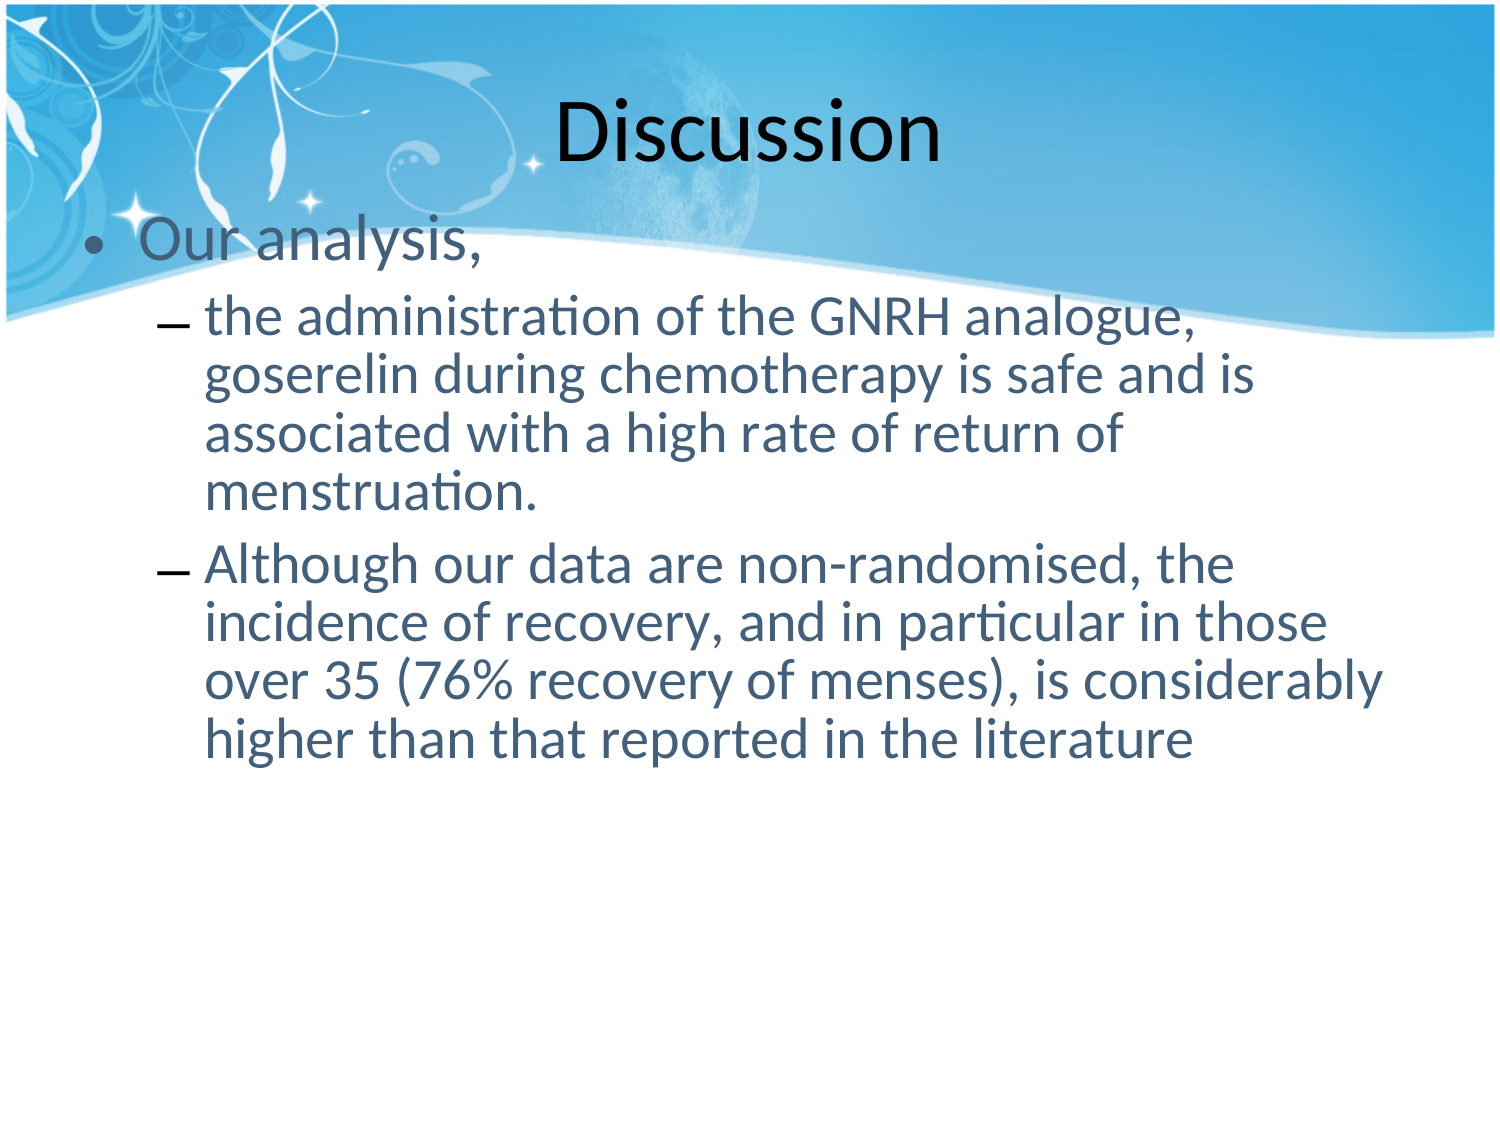

# Discussion
Our analysis,
the administration of the GNRH analogue, goserelin during chemotherapy is safe and is associated with a high rate of return of menstruation.
Although our data are non-randomised, the incidence of recovery, and in particular in those over 35 (76% recovery of menses), is considerably higher than that reported in the literature